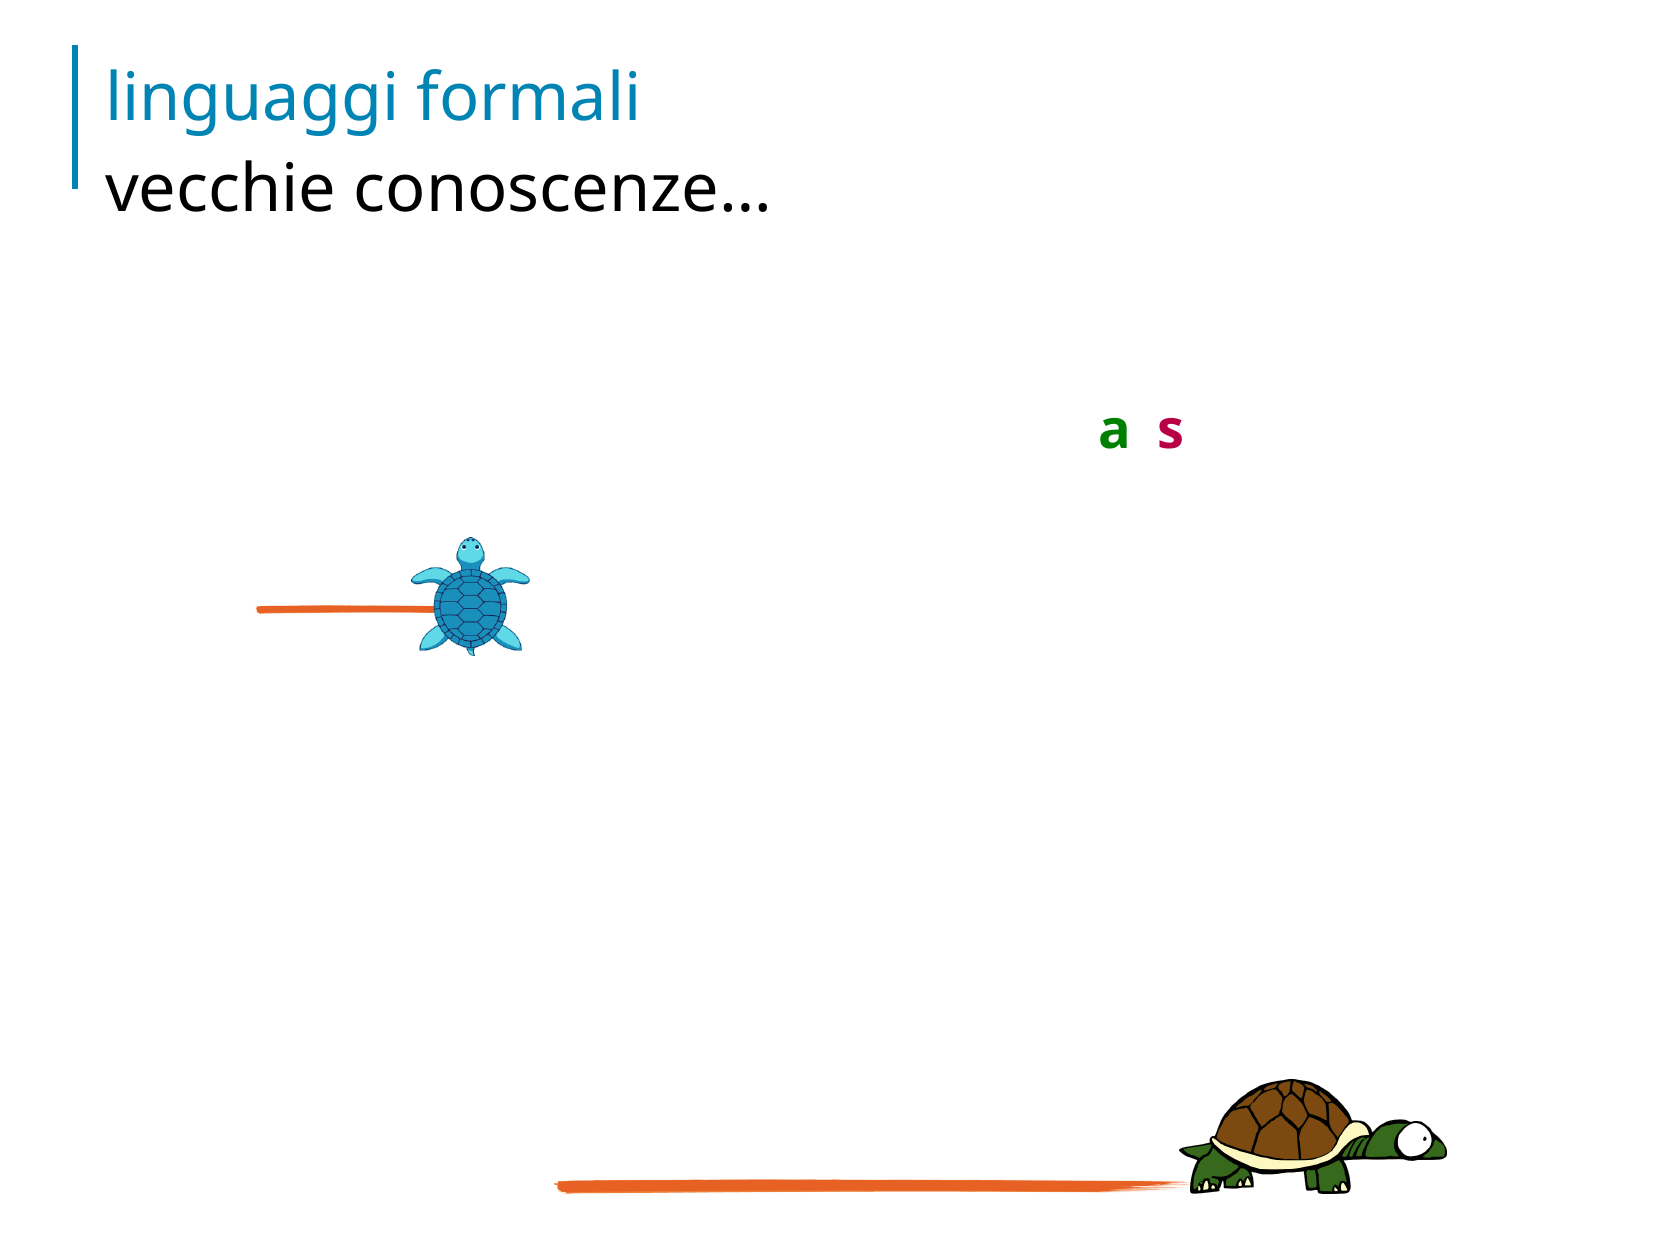

# linguaggi formali vecchie conoscenze…
a
s